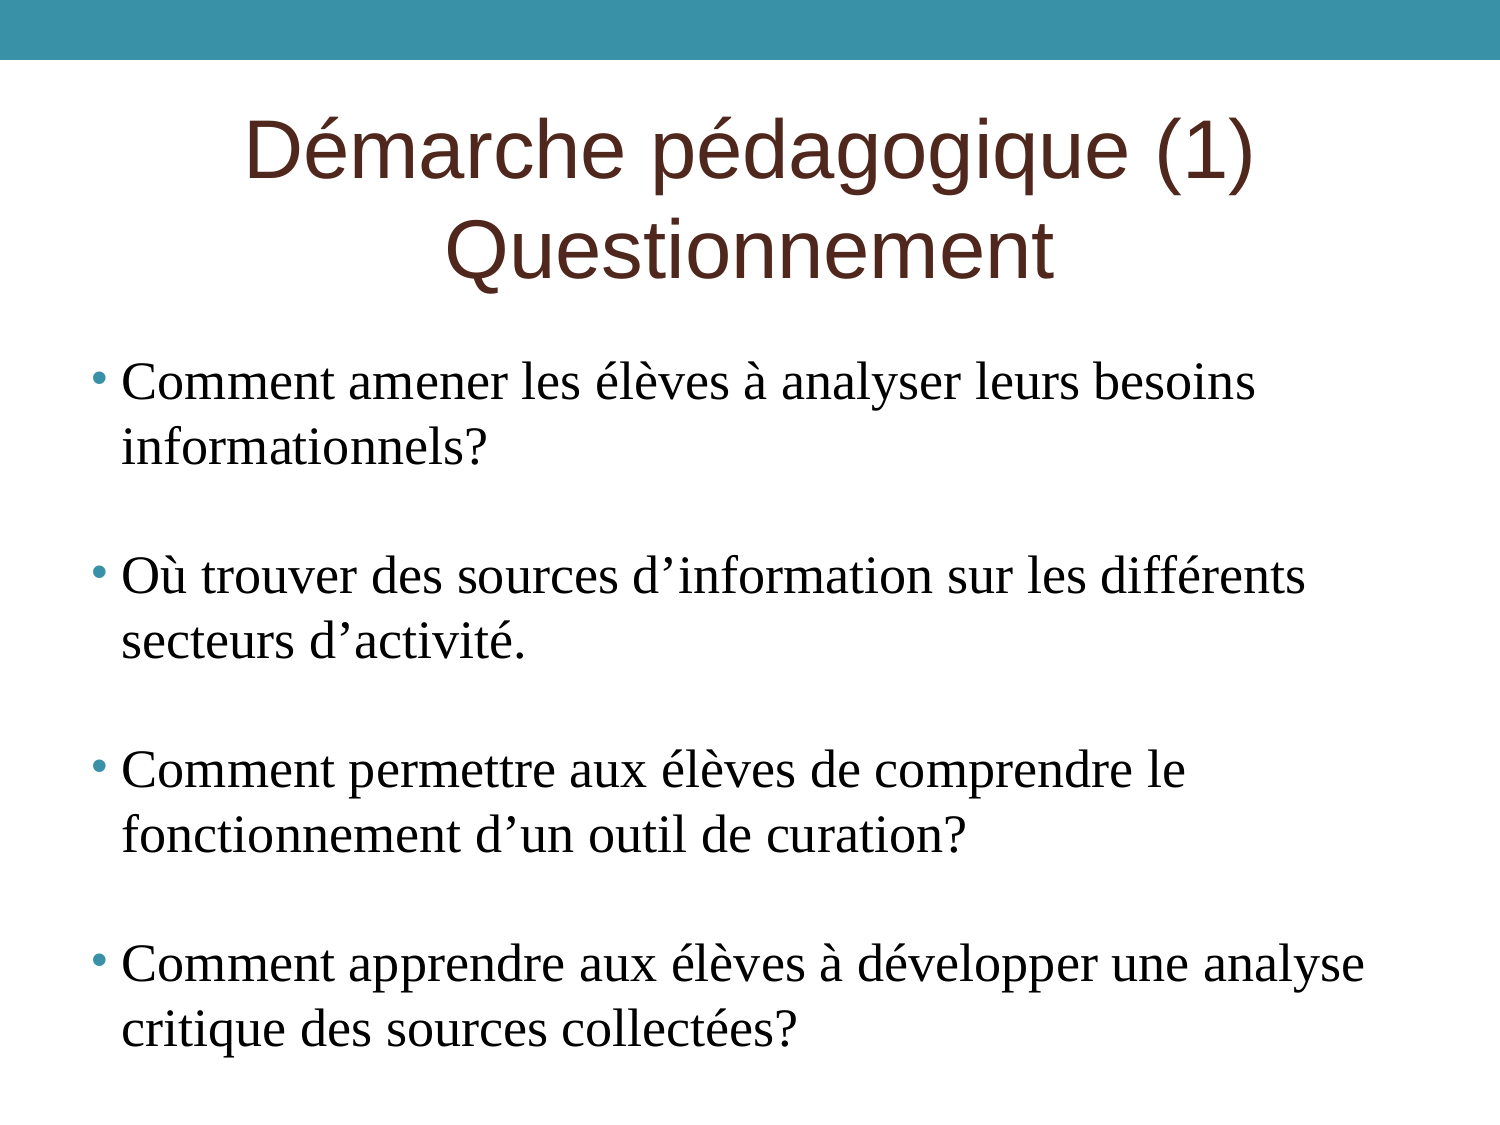

# Démarche pédagogique (1) Questionnement
Comment amener les élèves à analyser leurs besoins informationnels?
Où trouver des sources d’information sur les différents secteurs d’activité.
Comment permettre aux élèves de comprendre le fonctionnement d’un outil de curation?
Comment apprendre aux élèves à développer une analyse critique des sources collectées?